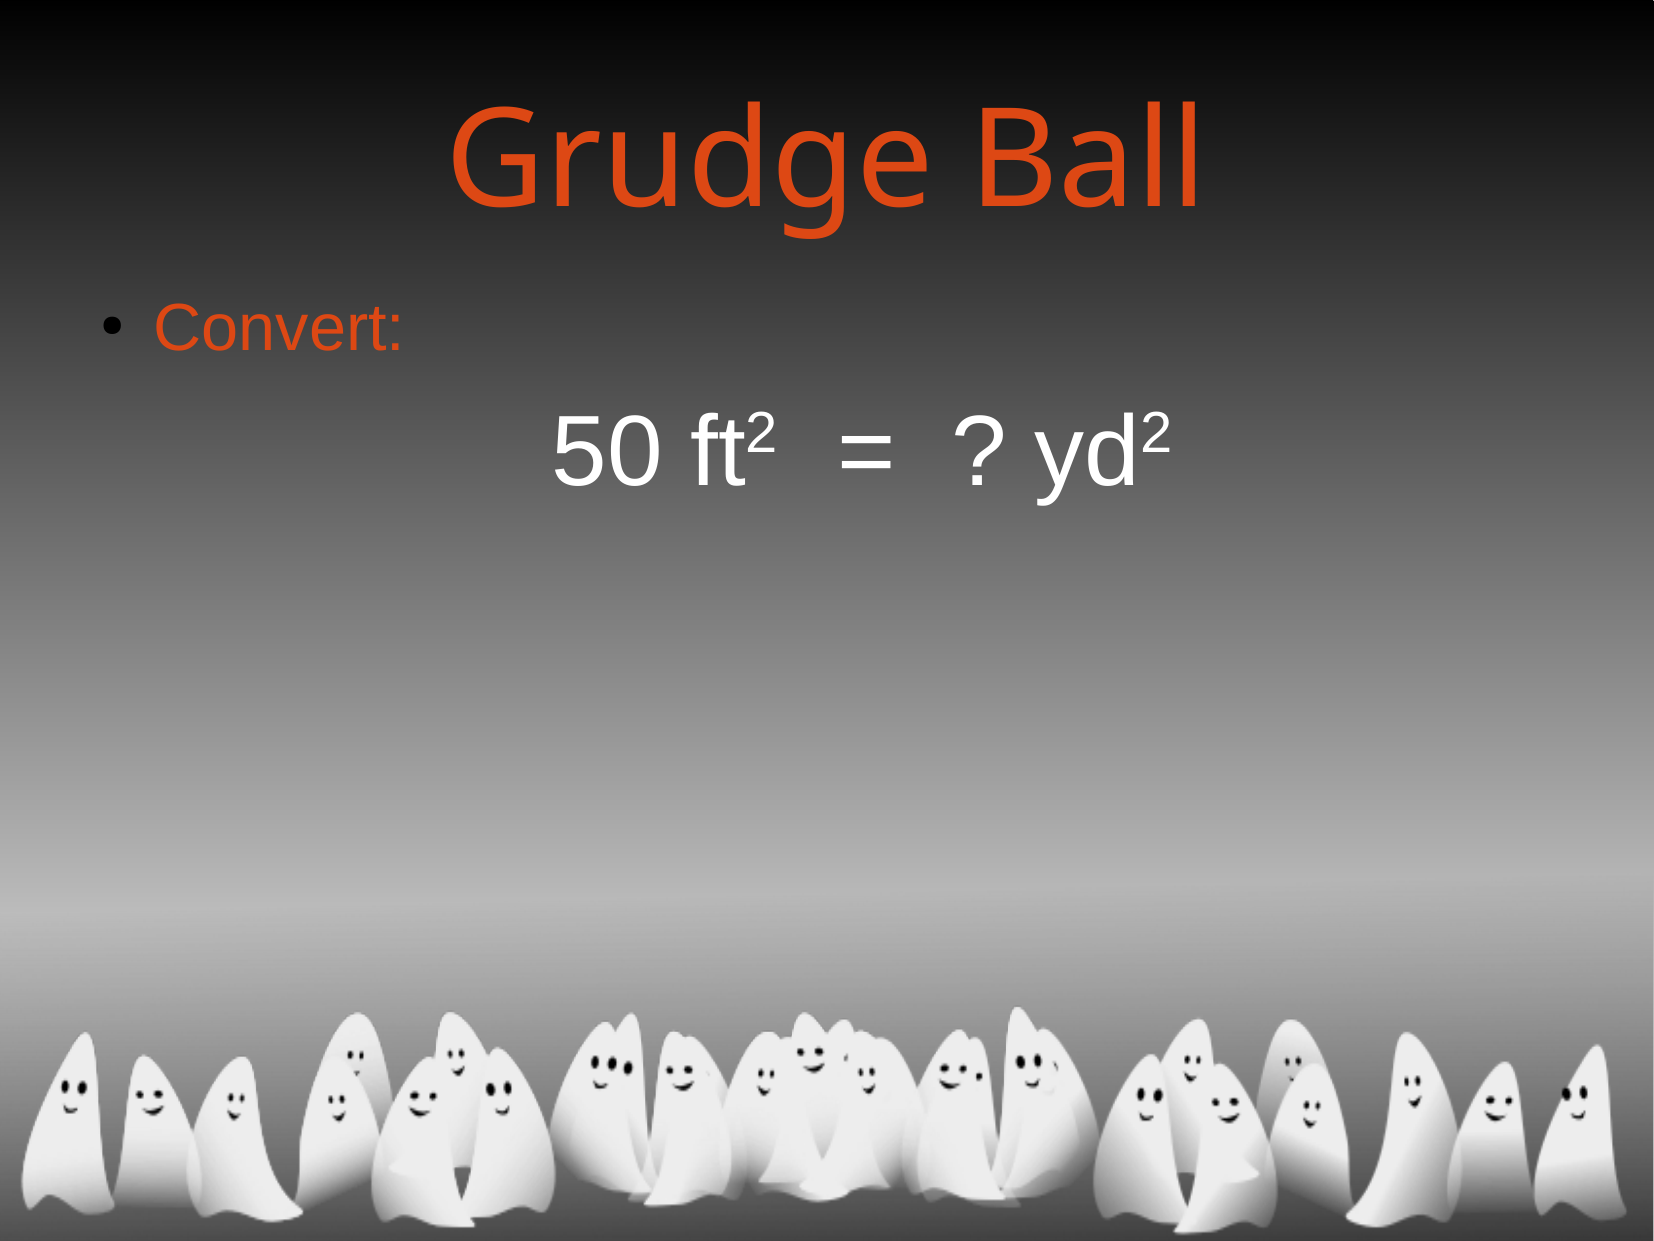

# Grudge Ball
Convert:
50 ft2 = ? yd2